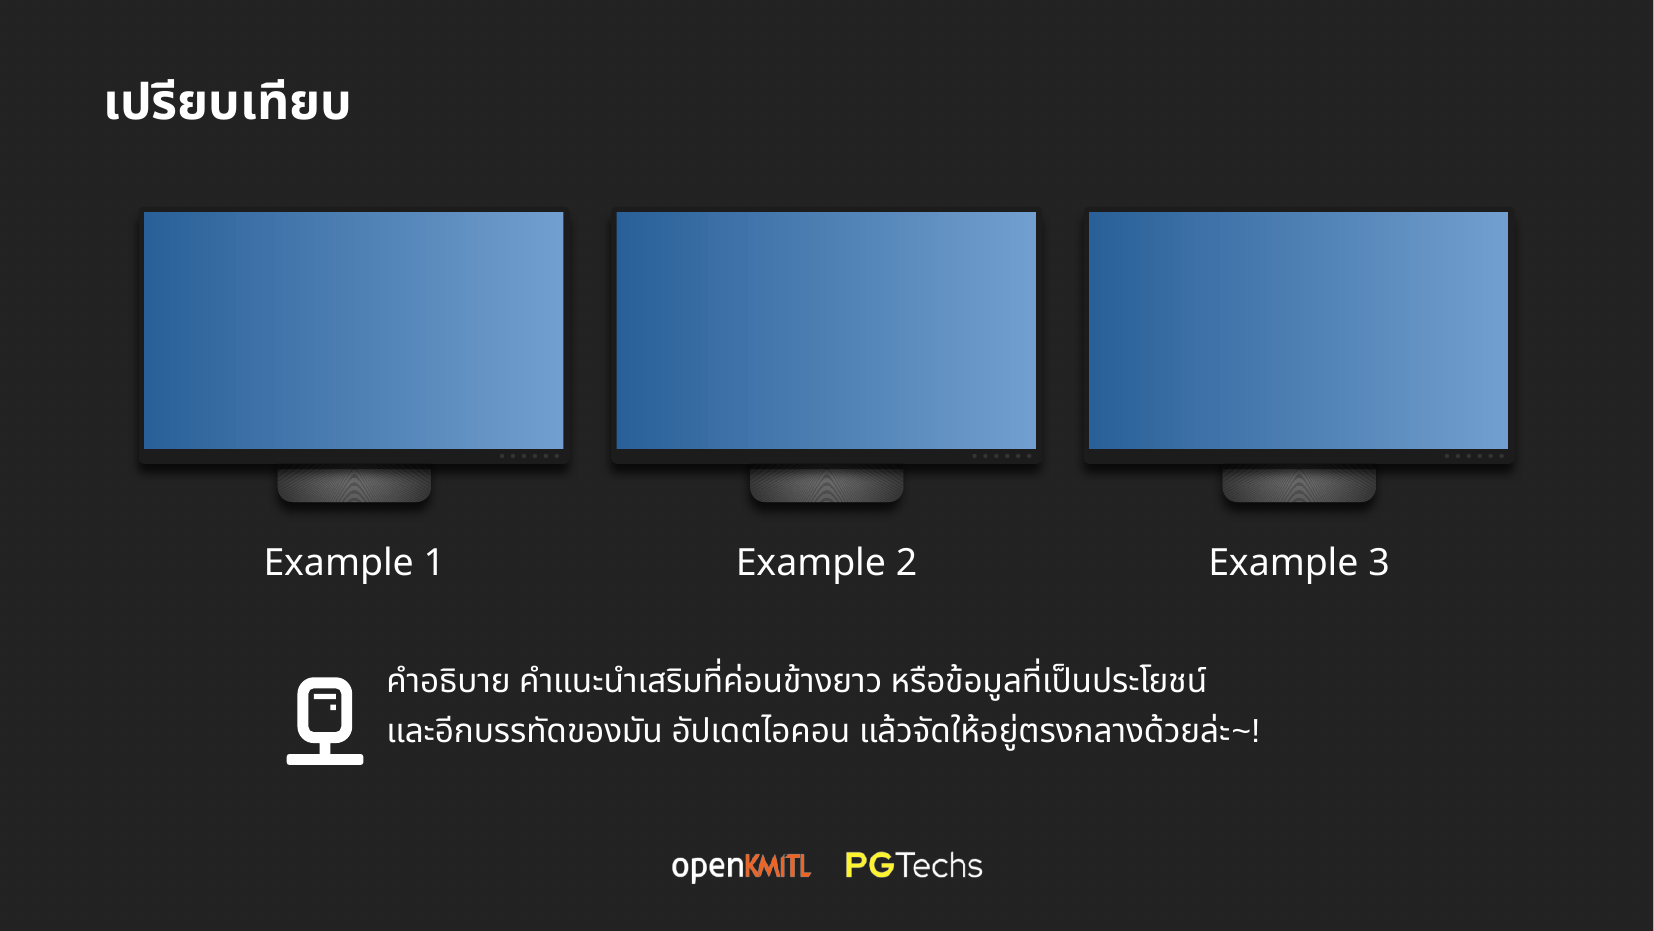

เปรียบเทียบ
Example 1
Example 2
Example 3
คำอธิบาย คำแนะนำเสริมที่ค่อนข้างยาว หรือข้อมูลที่เป็นประโยชน์
และอีกบรรทัดของมัน อัปเดตไอคอน แล้วจัดให้อยู่ตรงกลางด้วยล่ะ~!